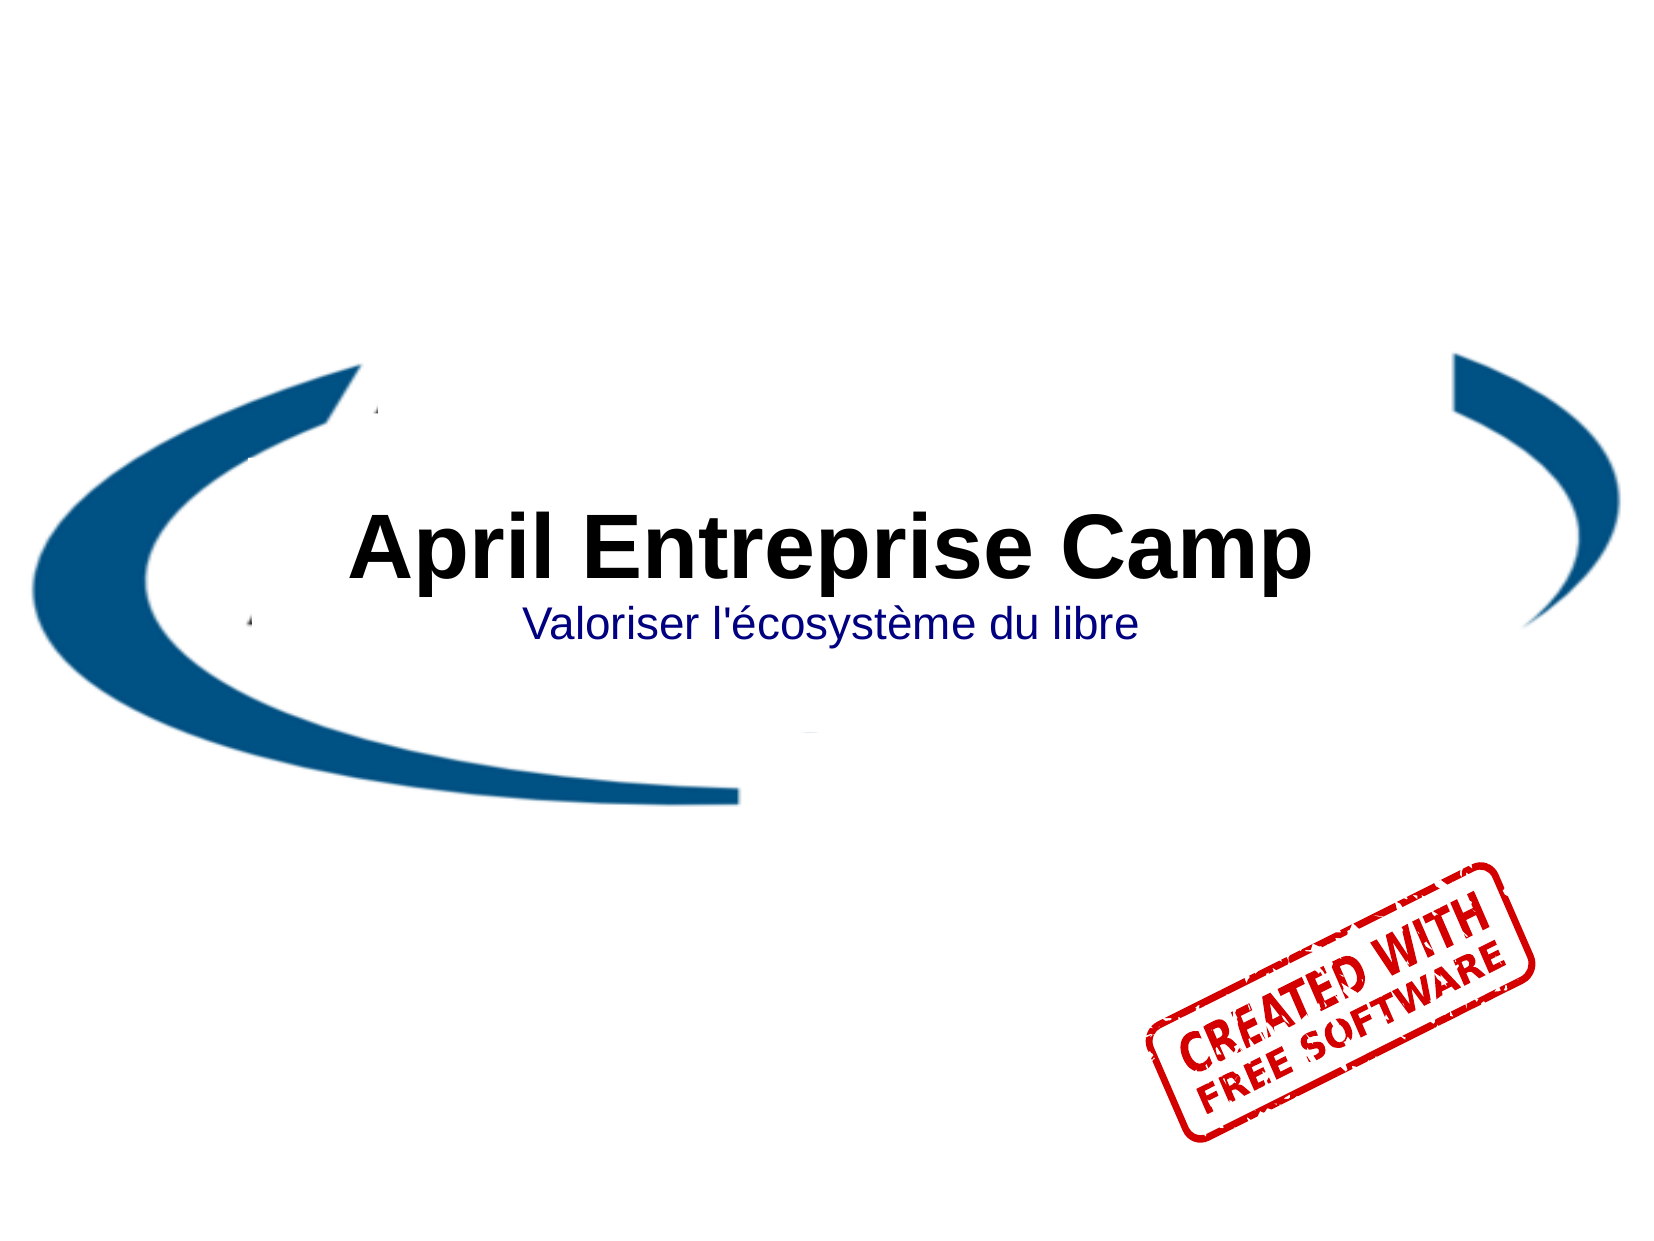

#
April Entreprise Camp
Valoriser l'écosystème du libre